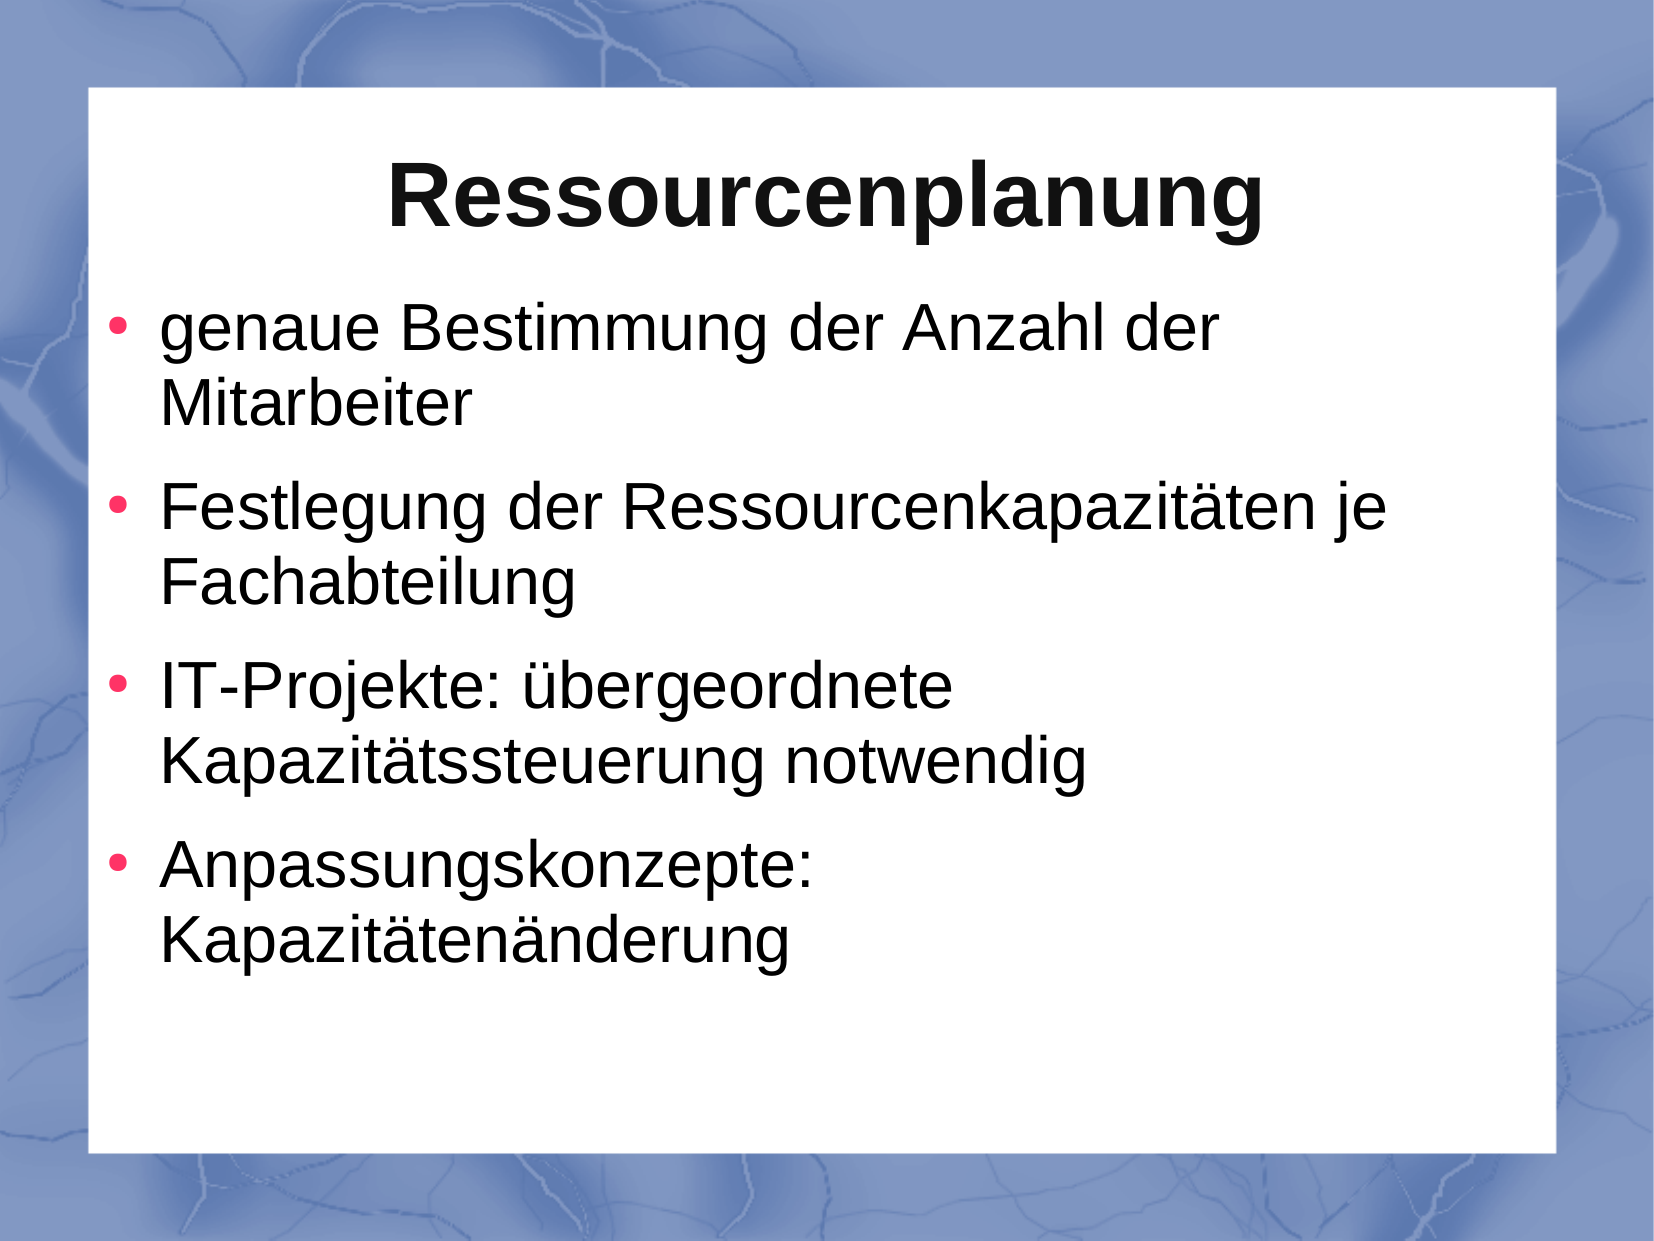

# Ressourcenplanung
genaue Bestimmung der Anzahl der Mitarbeiter
Festlegung der Ressourcenkapazitäten je Fachabteilung
IT-Projekte: übergeordnete Kapazitätssteuerung notwendig
Anpassungskonzepte: Kapazitätenänderung